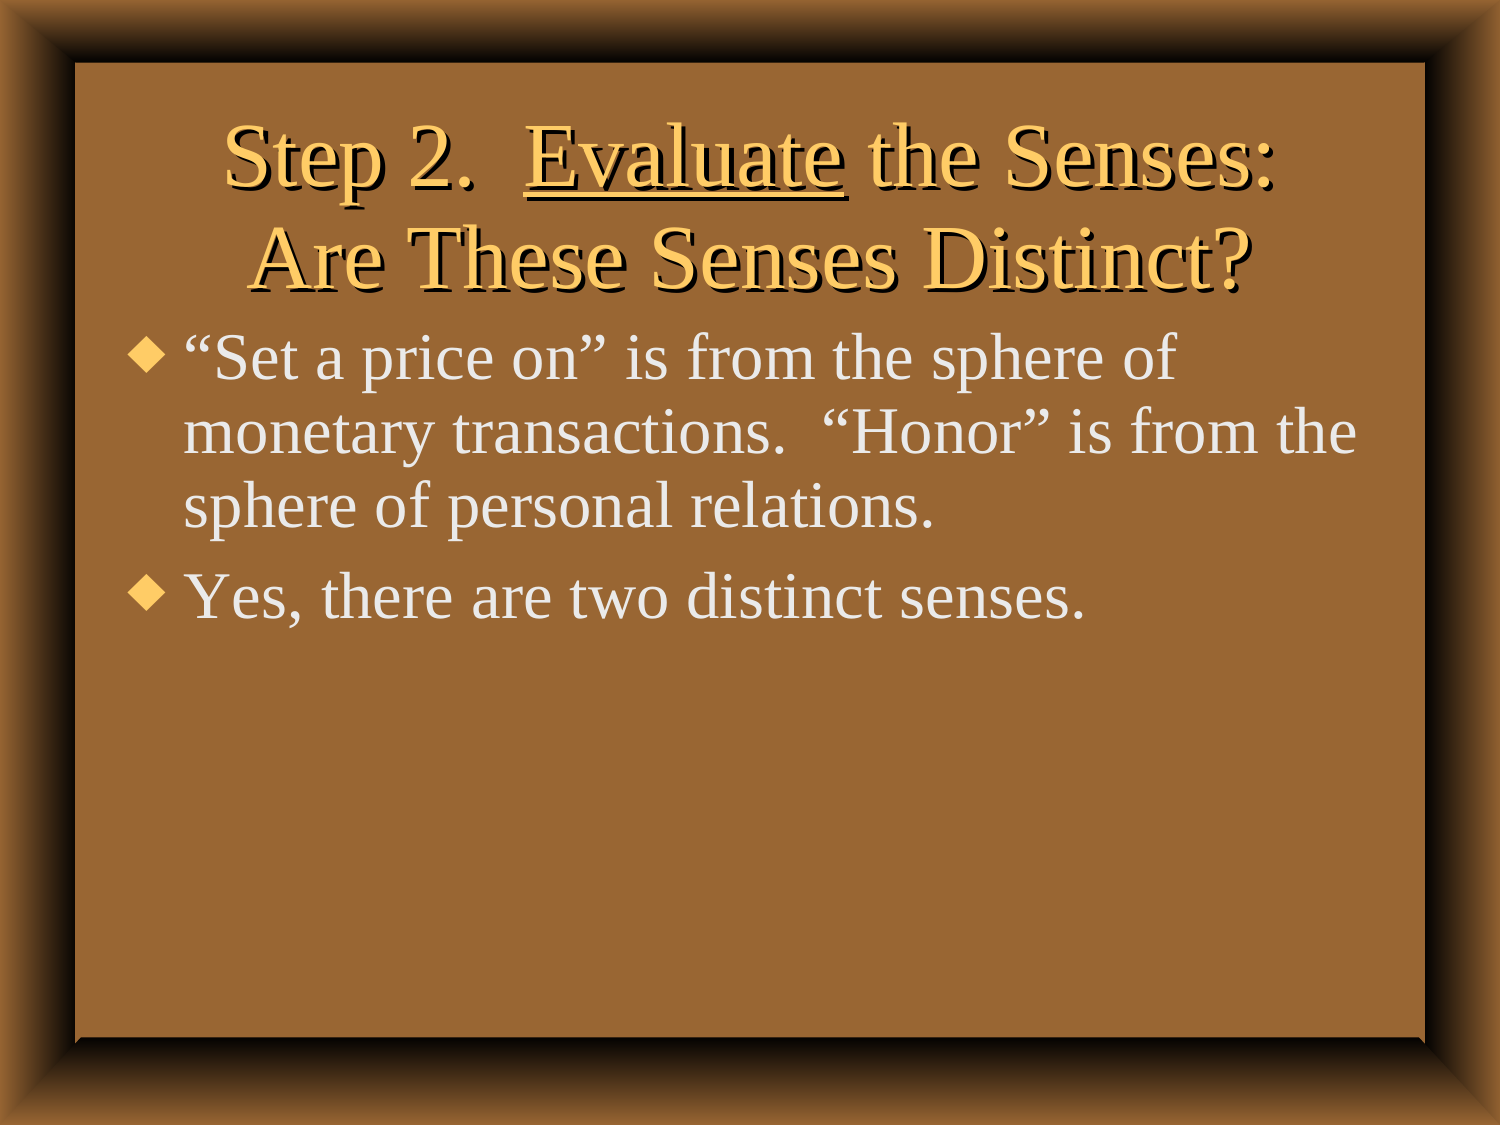

# Step 2. Evaluate the Senses: Are These Senses Distinct?
“Set a price on” is from the sphere of monetary transactions. “Honor” is from the sphere of personal relations.
Yes, there are two distinct senses.